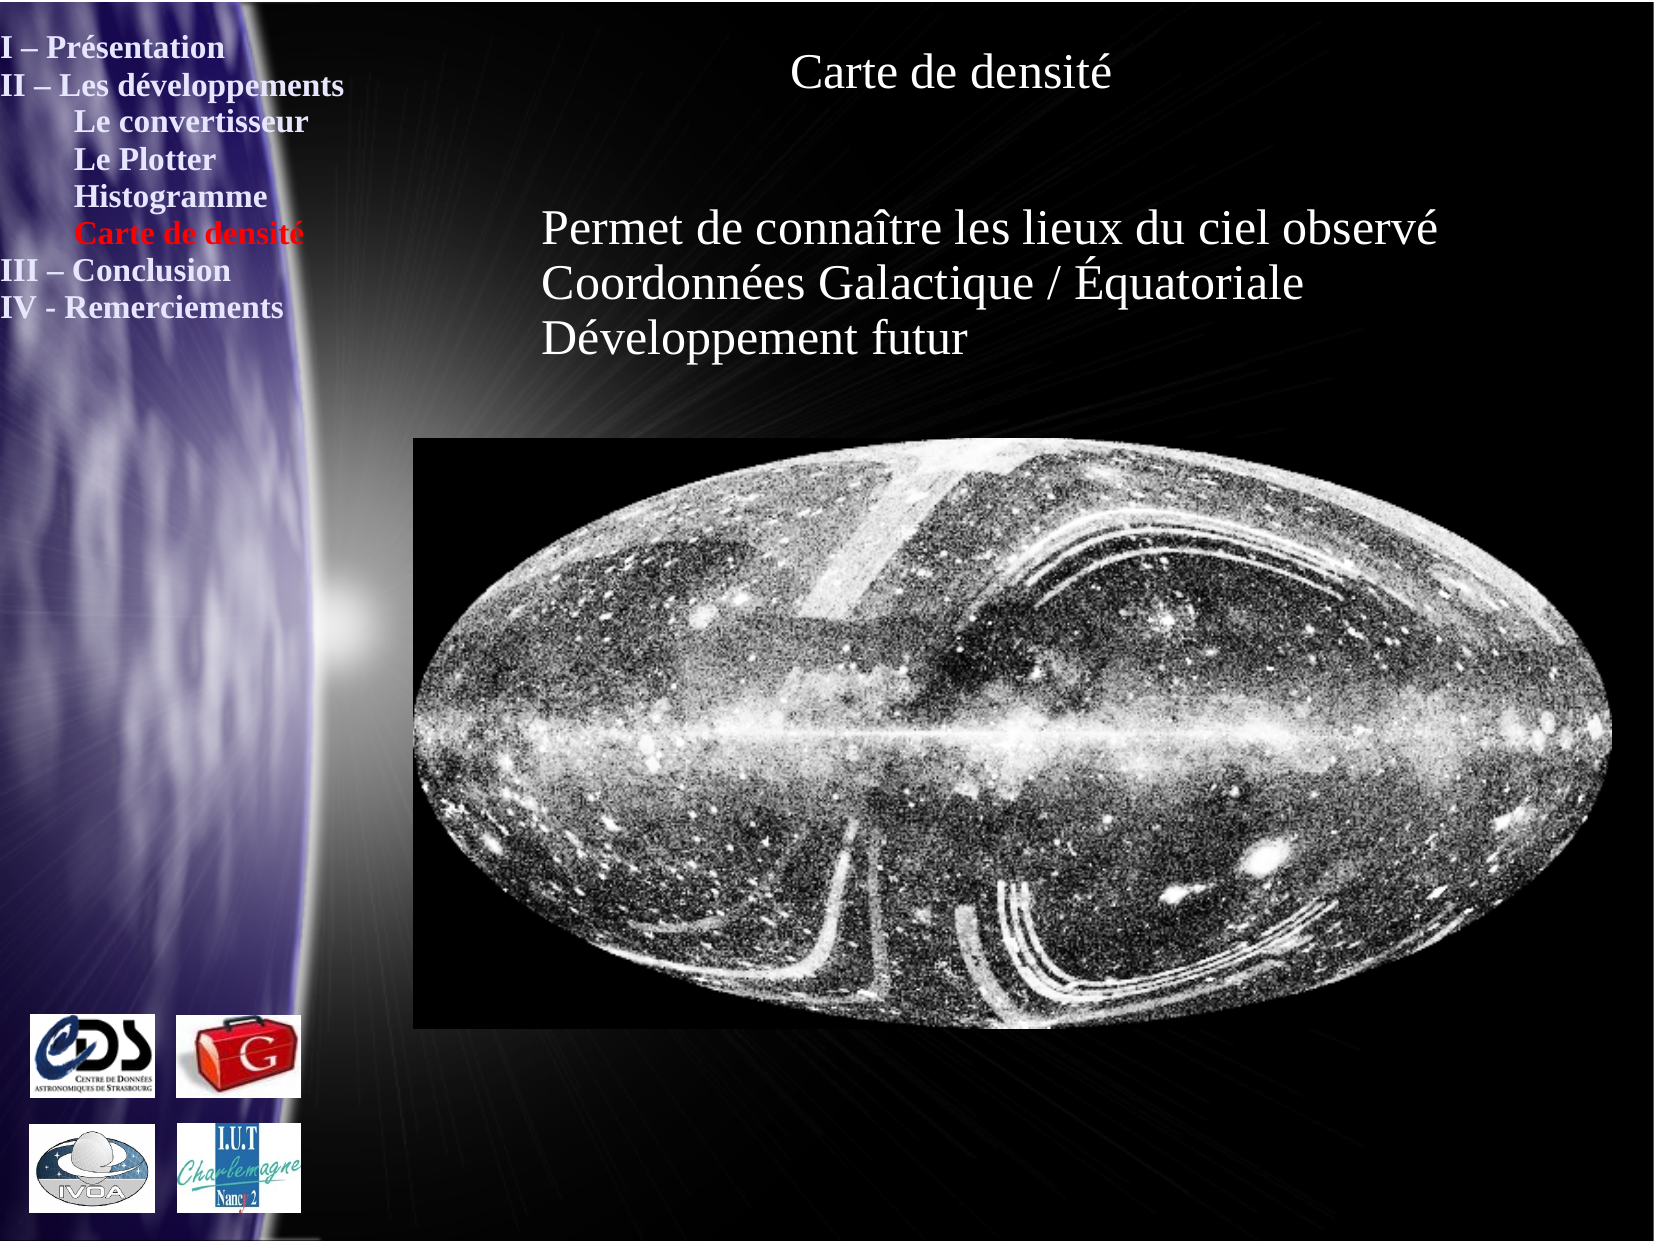

# I – Présentation II – Les développements Le convertisseur Le Plotter Histogramme Carte de densité III – Conclusion IV - Remerciements
Carte de densité
 Permet de connaître les lieux du ciel observé
 Coordonnées Galactique / Équatoriale
 Développement futur